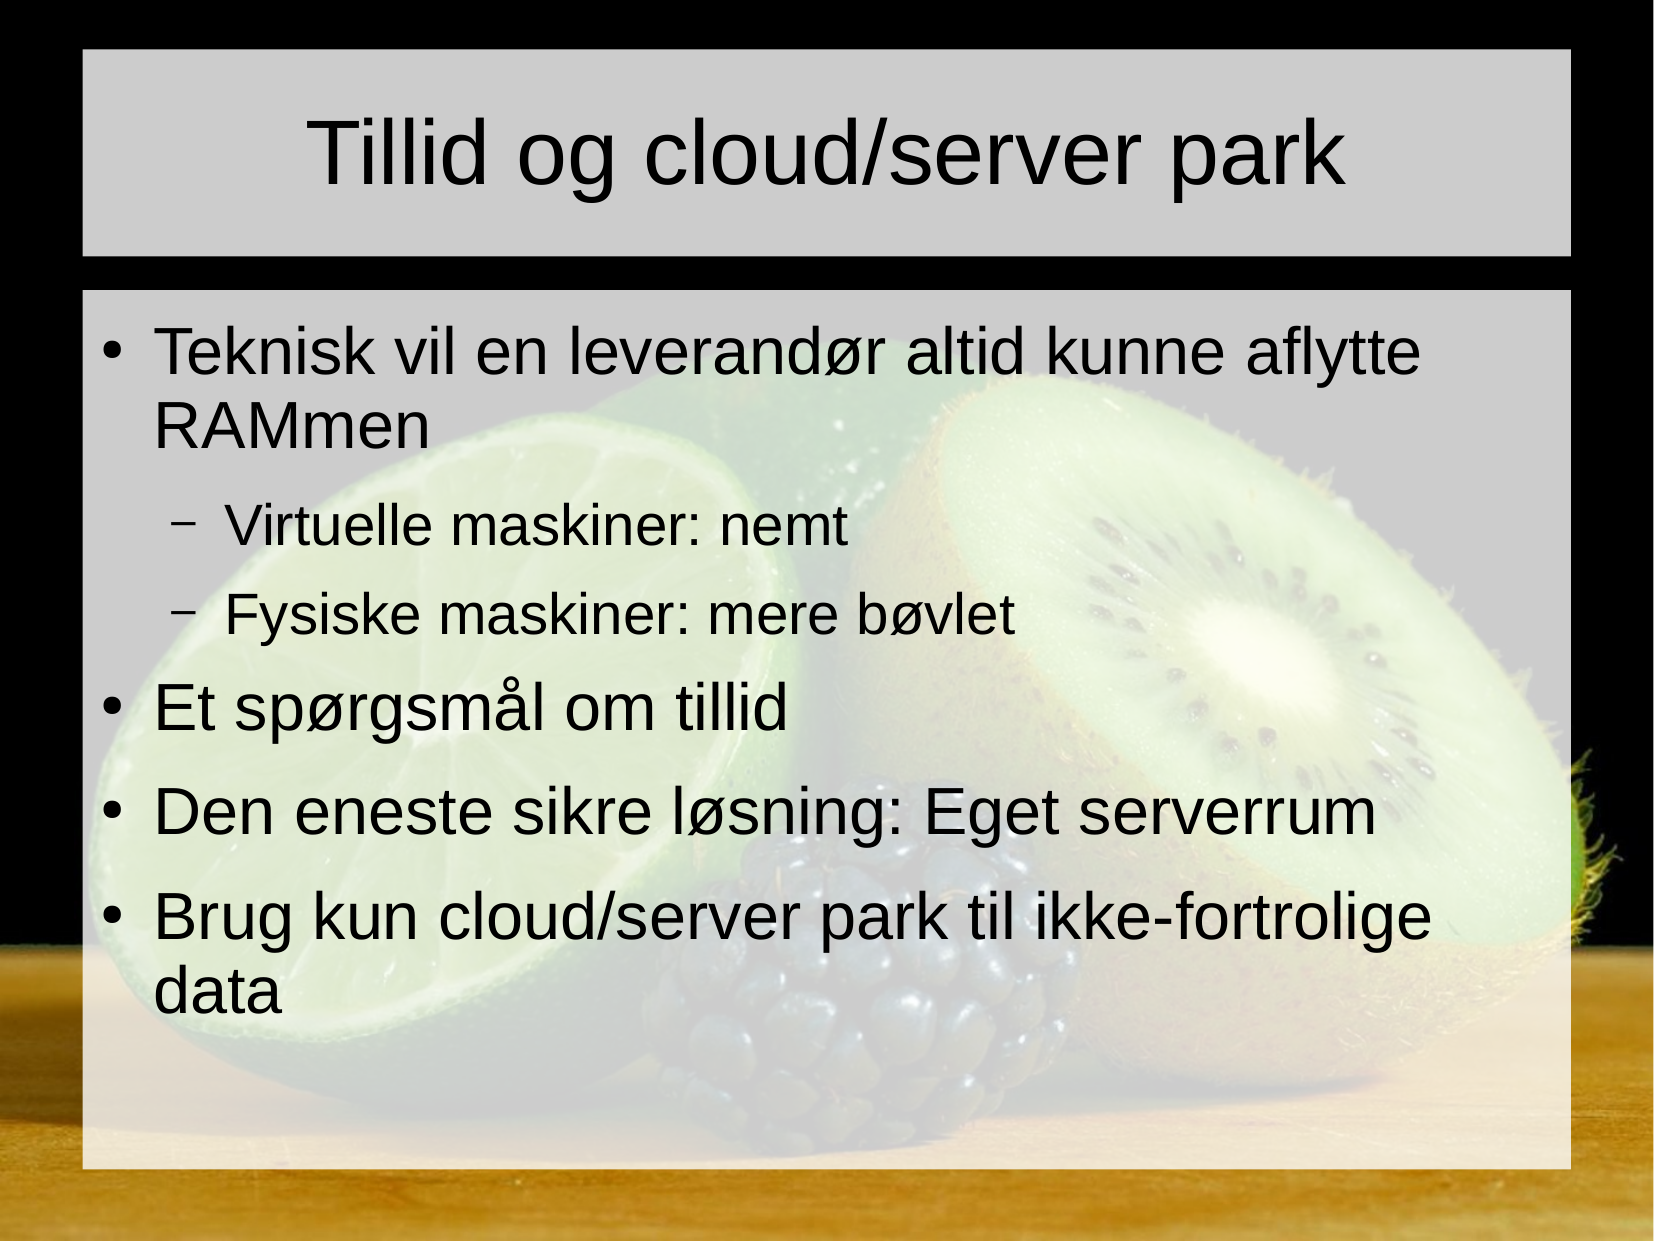

# Tillid og cloud/server park
Teknisk vil en leverandør altid kunne aflytte RAMmen
Virtuelle maskiner: nemt
Fysiske maskiner: mere bøvlet
Et spørgsmål om tillid
Den eneste sikre løsning: Eget serverrum
Brug kun cloud/server park til ikke-fortrolige data